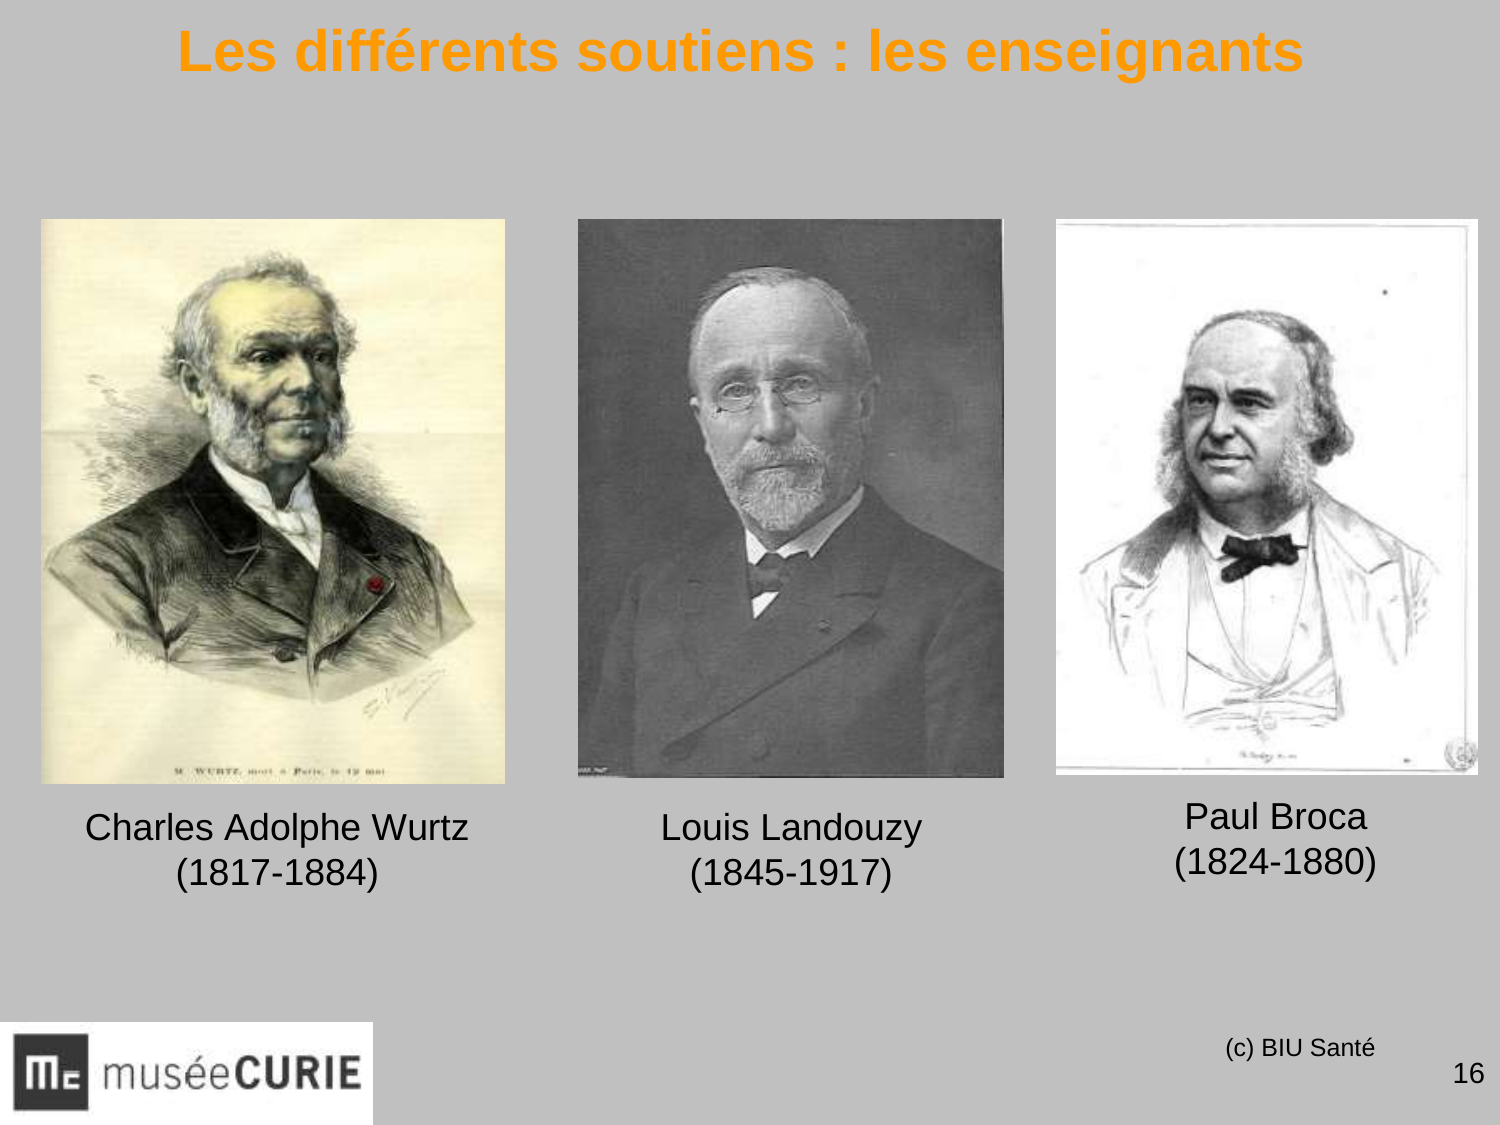

Les différents soutiens : les enseignants
Paul Broca (1824-1880)
Charles Adolphe Wurtz (1817-1884)
Louis Landouzy (1845-1917)
(c) BIU Santé